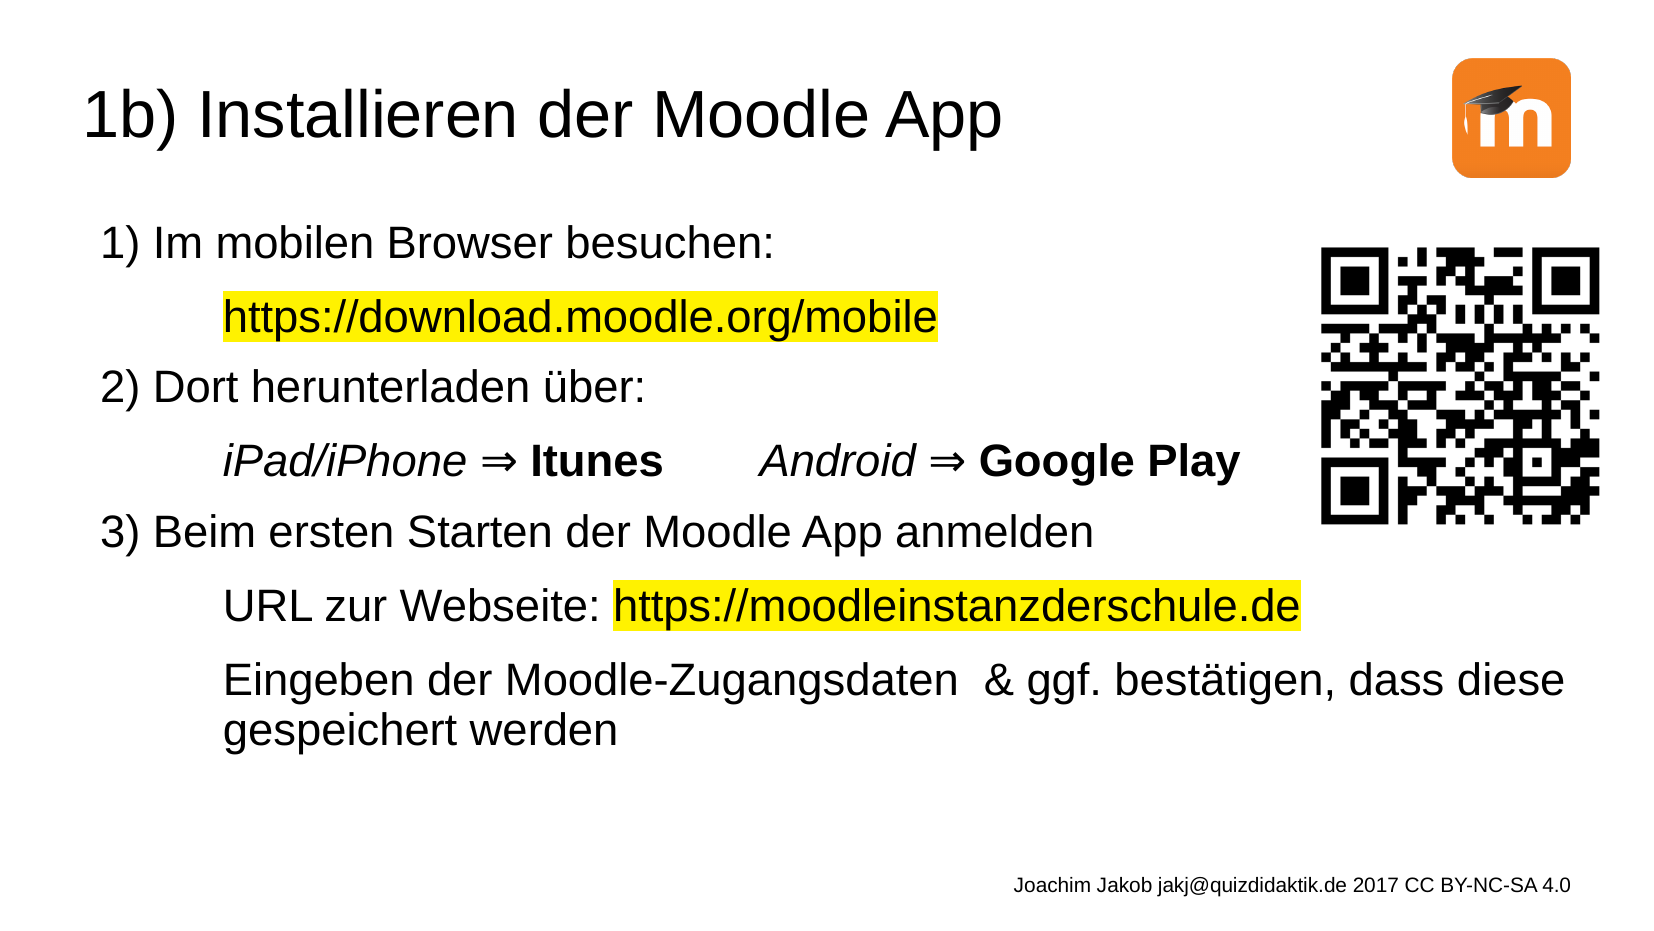

# 1b) Installieren der Moodle App
Im mobilen Browser besuchen:
https://download.moodle.org/mobile
Dort herunterladen über:
iPad/iPhone ⇒ Itunes	 Android ⇒ Google Play
Beim ersten Starten der Moodle App anmelden
URL zur Webseite: https://moodleinstanzderschule.de
Eingeben der Moodle-Zugangsdaten & ggf. bestätigen, dass diese gespeichert werden